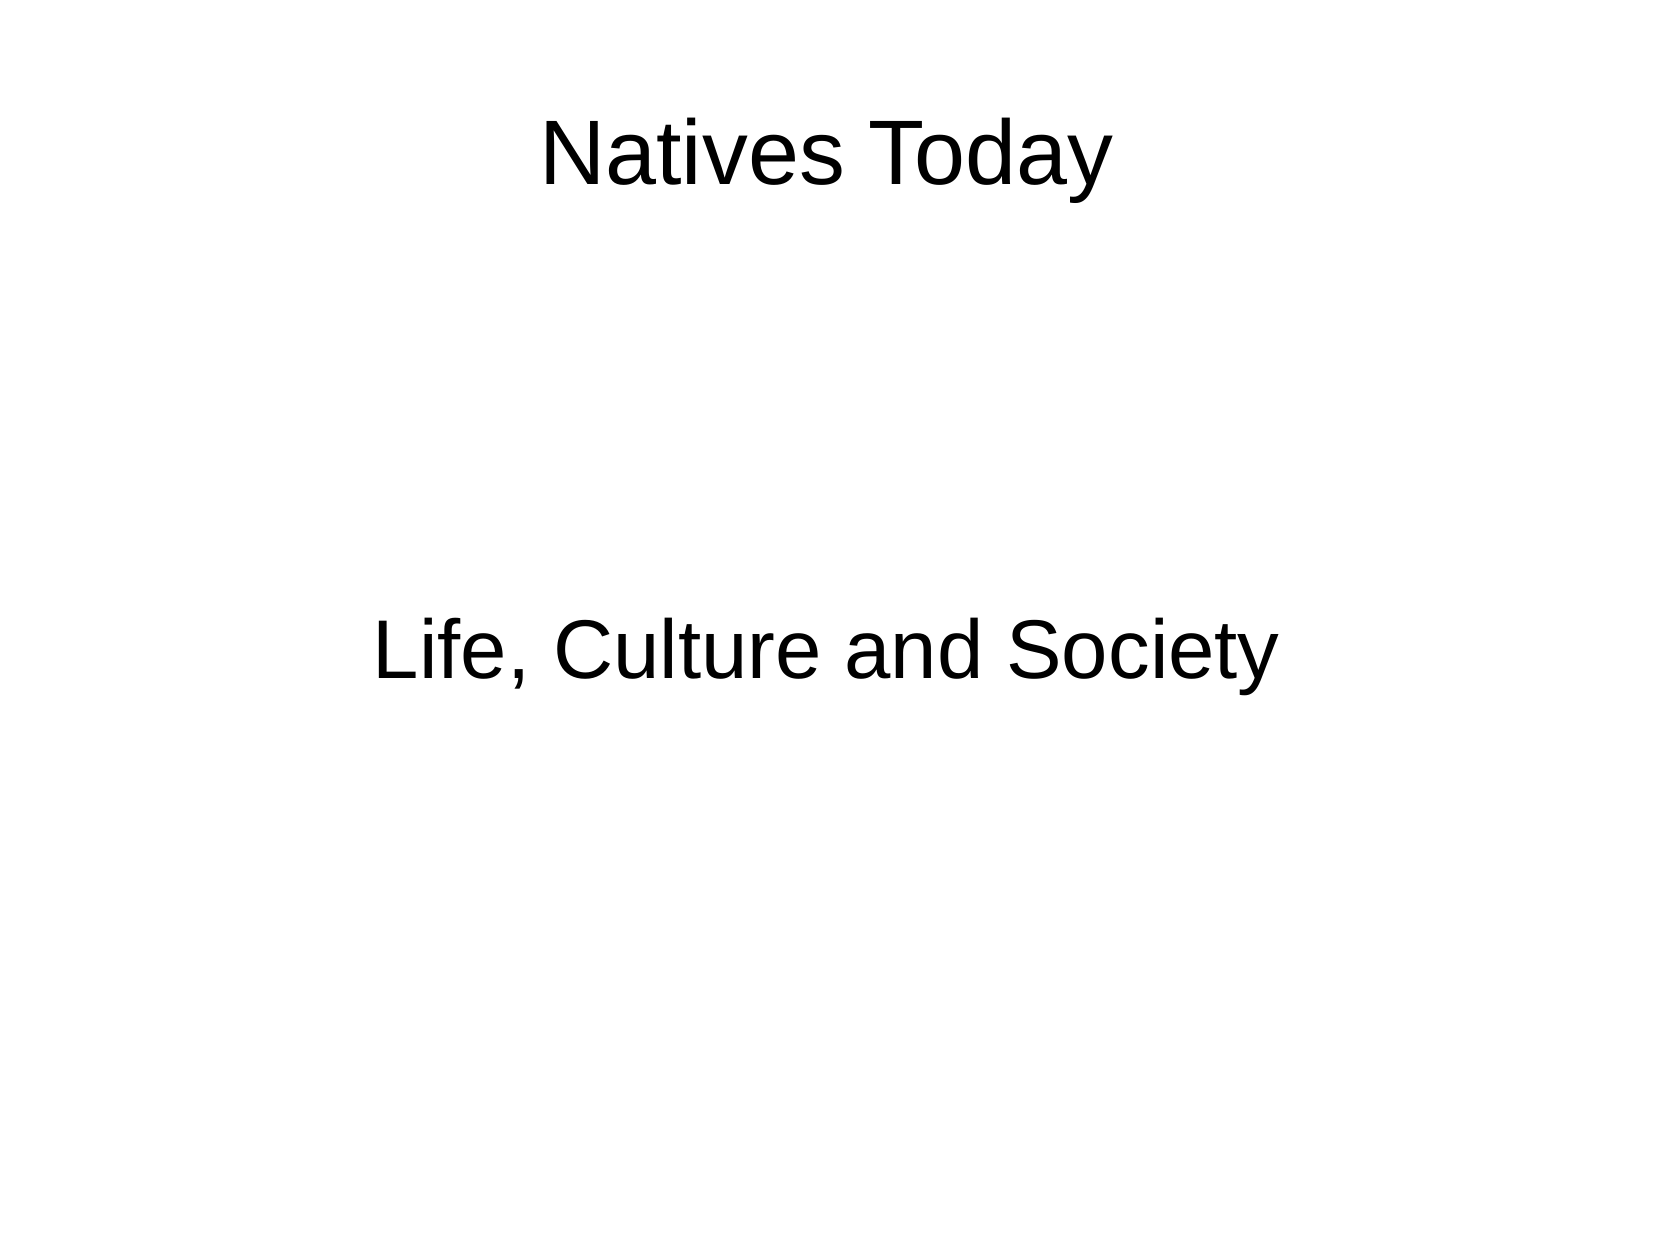

# Natives Today
Life, Culture and Society